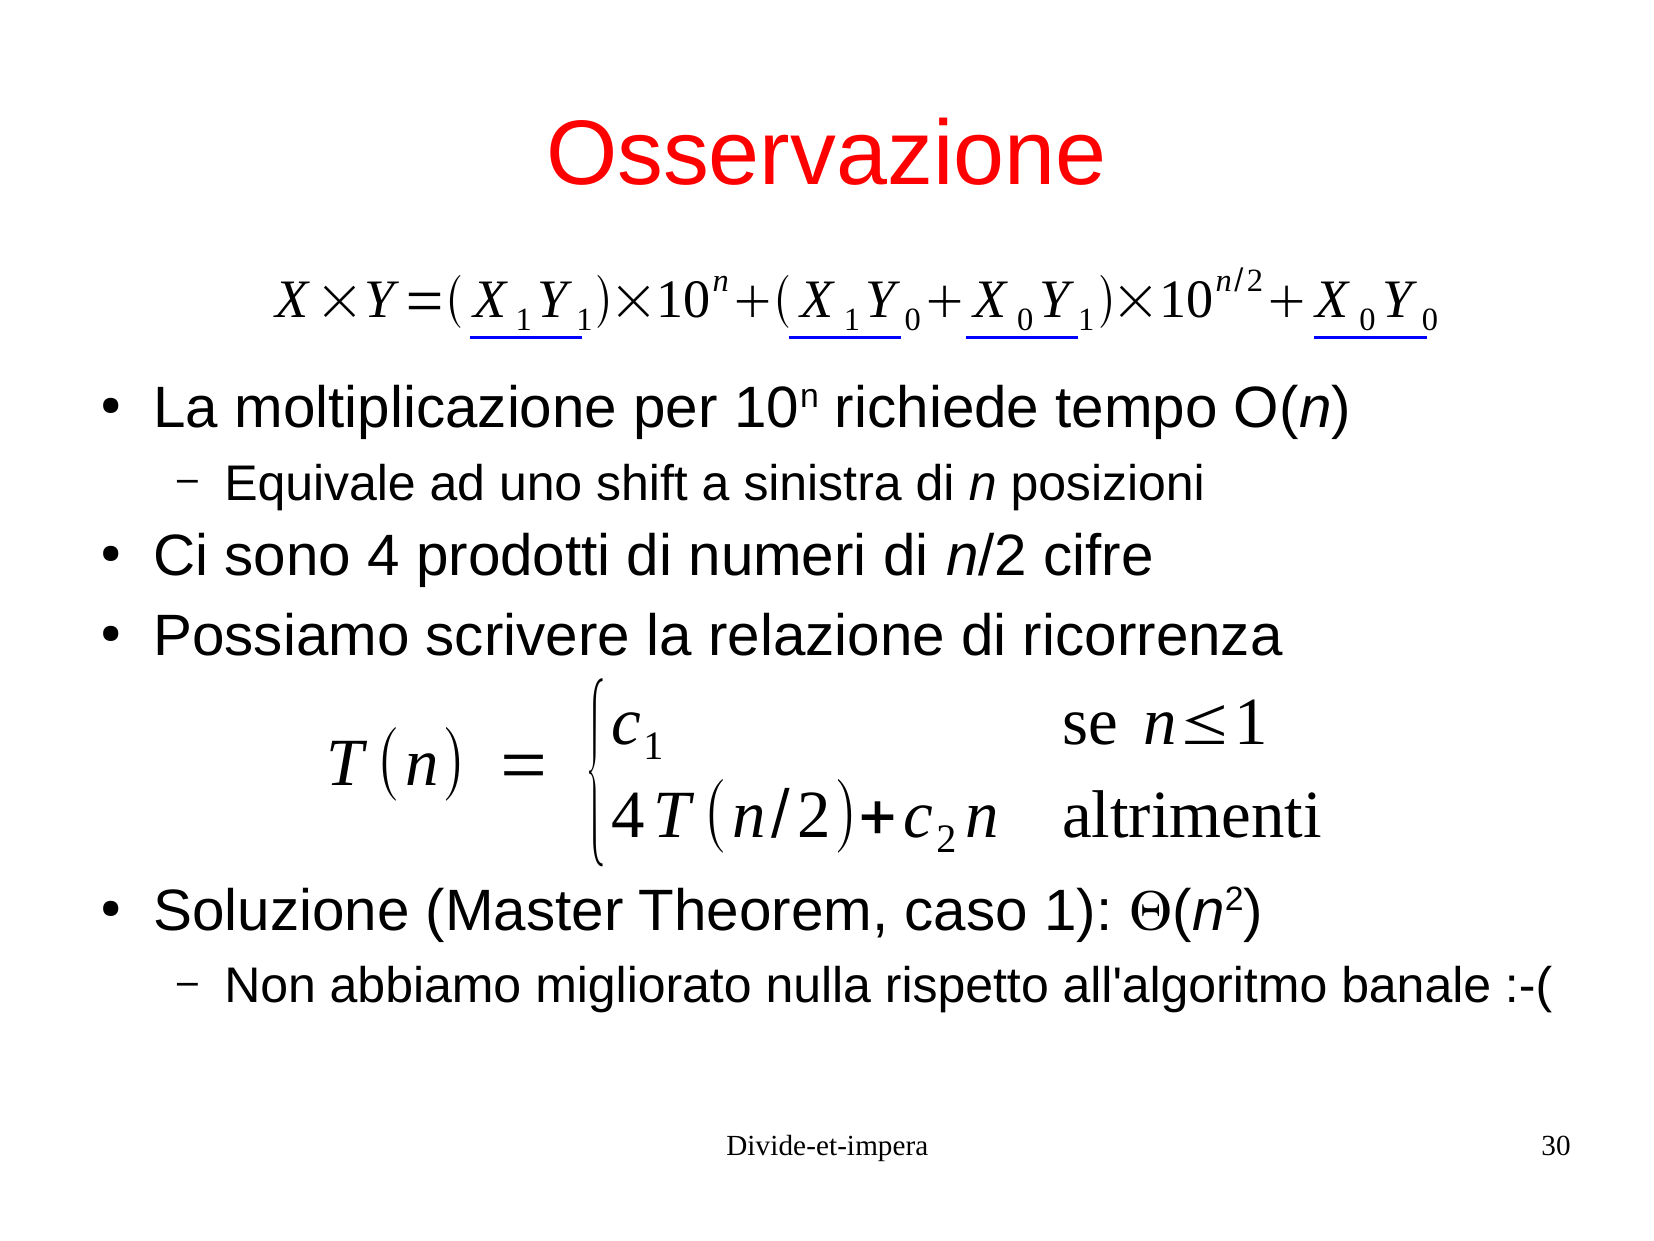

# Osservazione
La moltiplicazione per 10n richiede tempo O(n)
Equivale ad uno shift a sinistra di n posizioni
Ci sono 4 prodotti di numeri di n/2 cifre
Possiamo scrivere la relazione di ricorrenza
Soluzione (Master Theorem, caso 1): Q(n2)
Non abbiamo migliorato nulla rispetto all'algoritmo banale :-(
Divide-et-impera
30